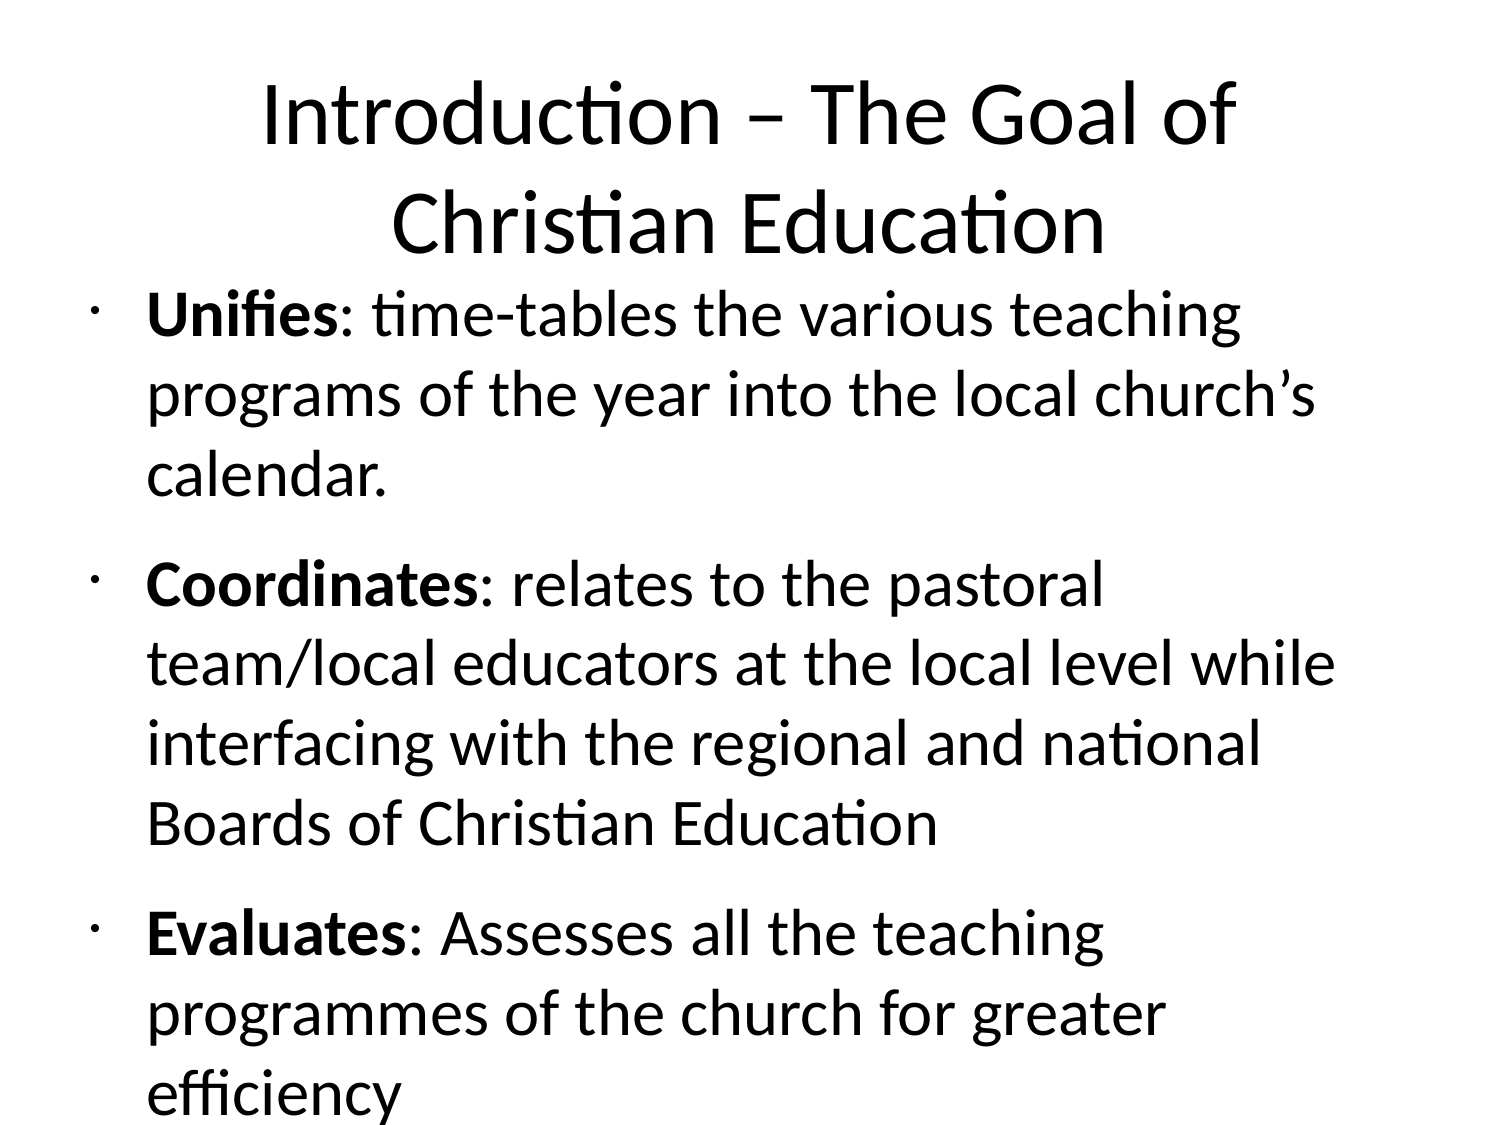

# Introduction – The Goal of Christian Education
Unifies: time-tables the various teaching programs of the year into the local church’s calendar.
Coordinates: relates to the pastoral team/local educators at the local level while interfacing with the regional and national Boards of Christian Education
Evaluates: Assesses all the teaching programmes of the church for greater efficiency
Initiates: Recommends and develops new programmes to improve the effectiveness of the local church in ministering to the needs of its members